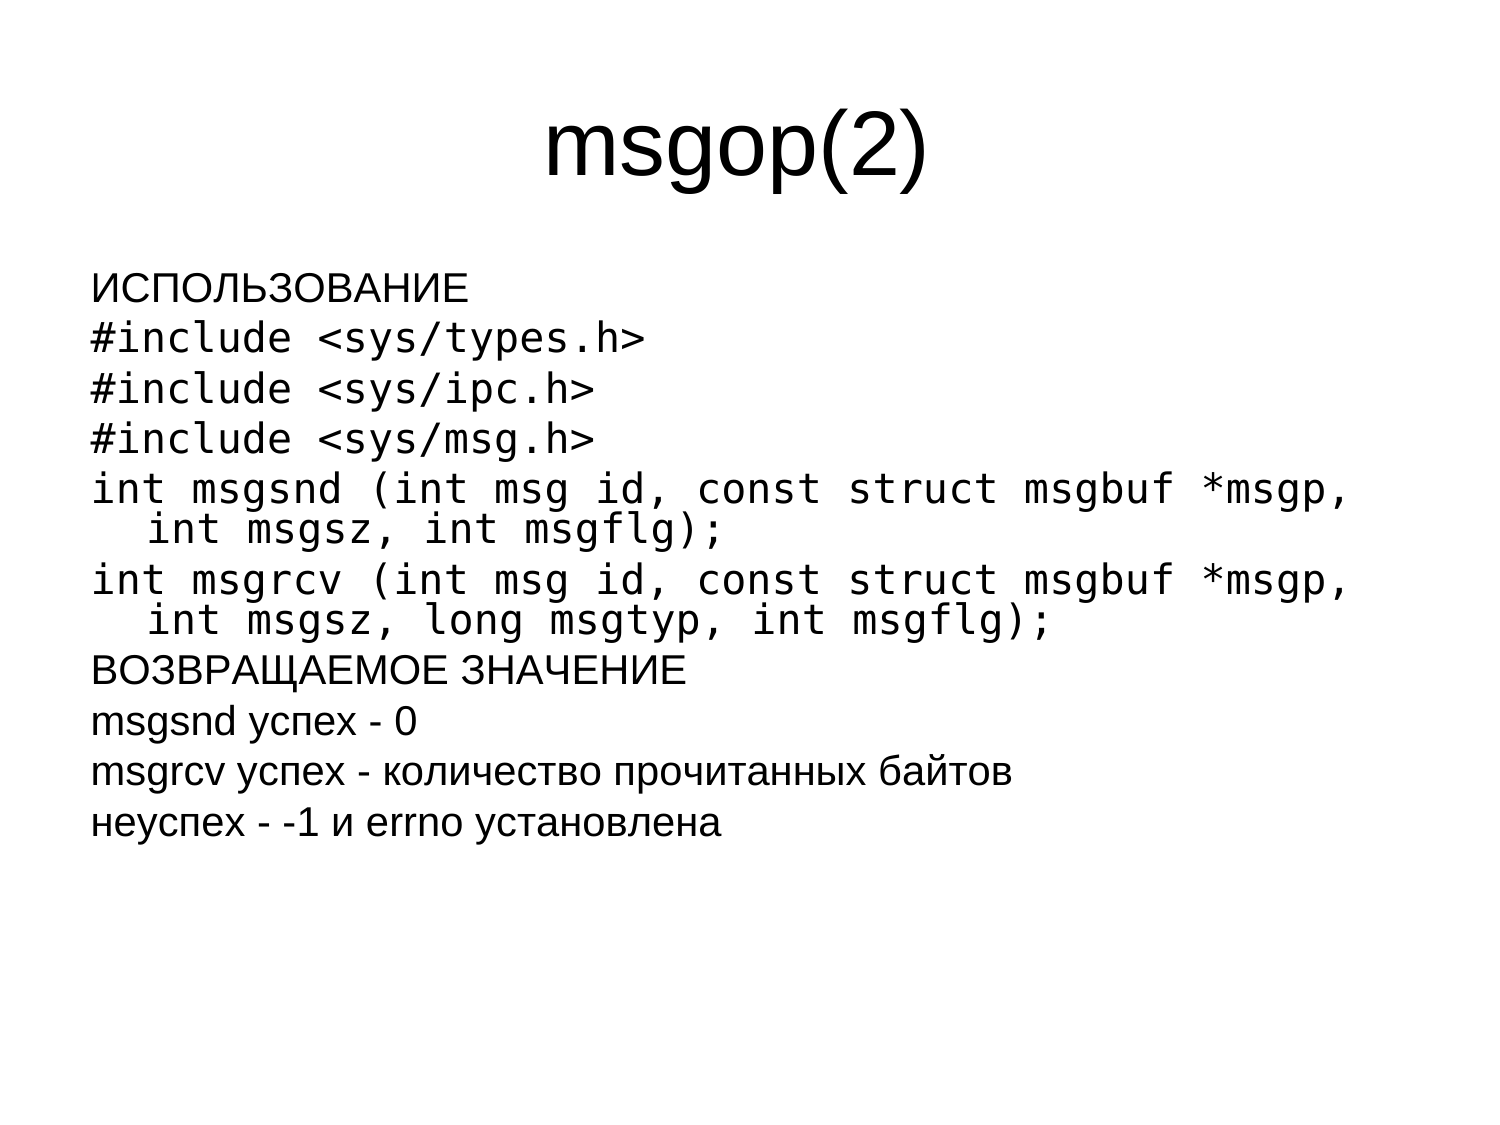

# msgop(2)
ИСПОЛЬЗОВАНИЕ
#include <sys/types.h>
#include <sys/ipc.h>
#include <sys/msg.h>
int msgsnd (int msg id, const struct msgbuf *msgp, int msgsz, int msgflg);
int msgrcv (int msg id, const struct msgbuf *msgp, int msgsz, long msgtyp, int msgflg);
ВОЗВРАЩАЕМОЕ ЗНАЧЕНИЕ
msgsnd успех - 0
msgrcv успех - количество прочитанных байтов
неуспех - -1 и errno установлена